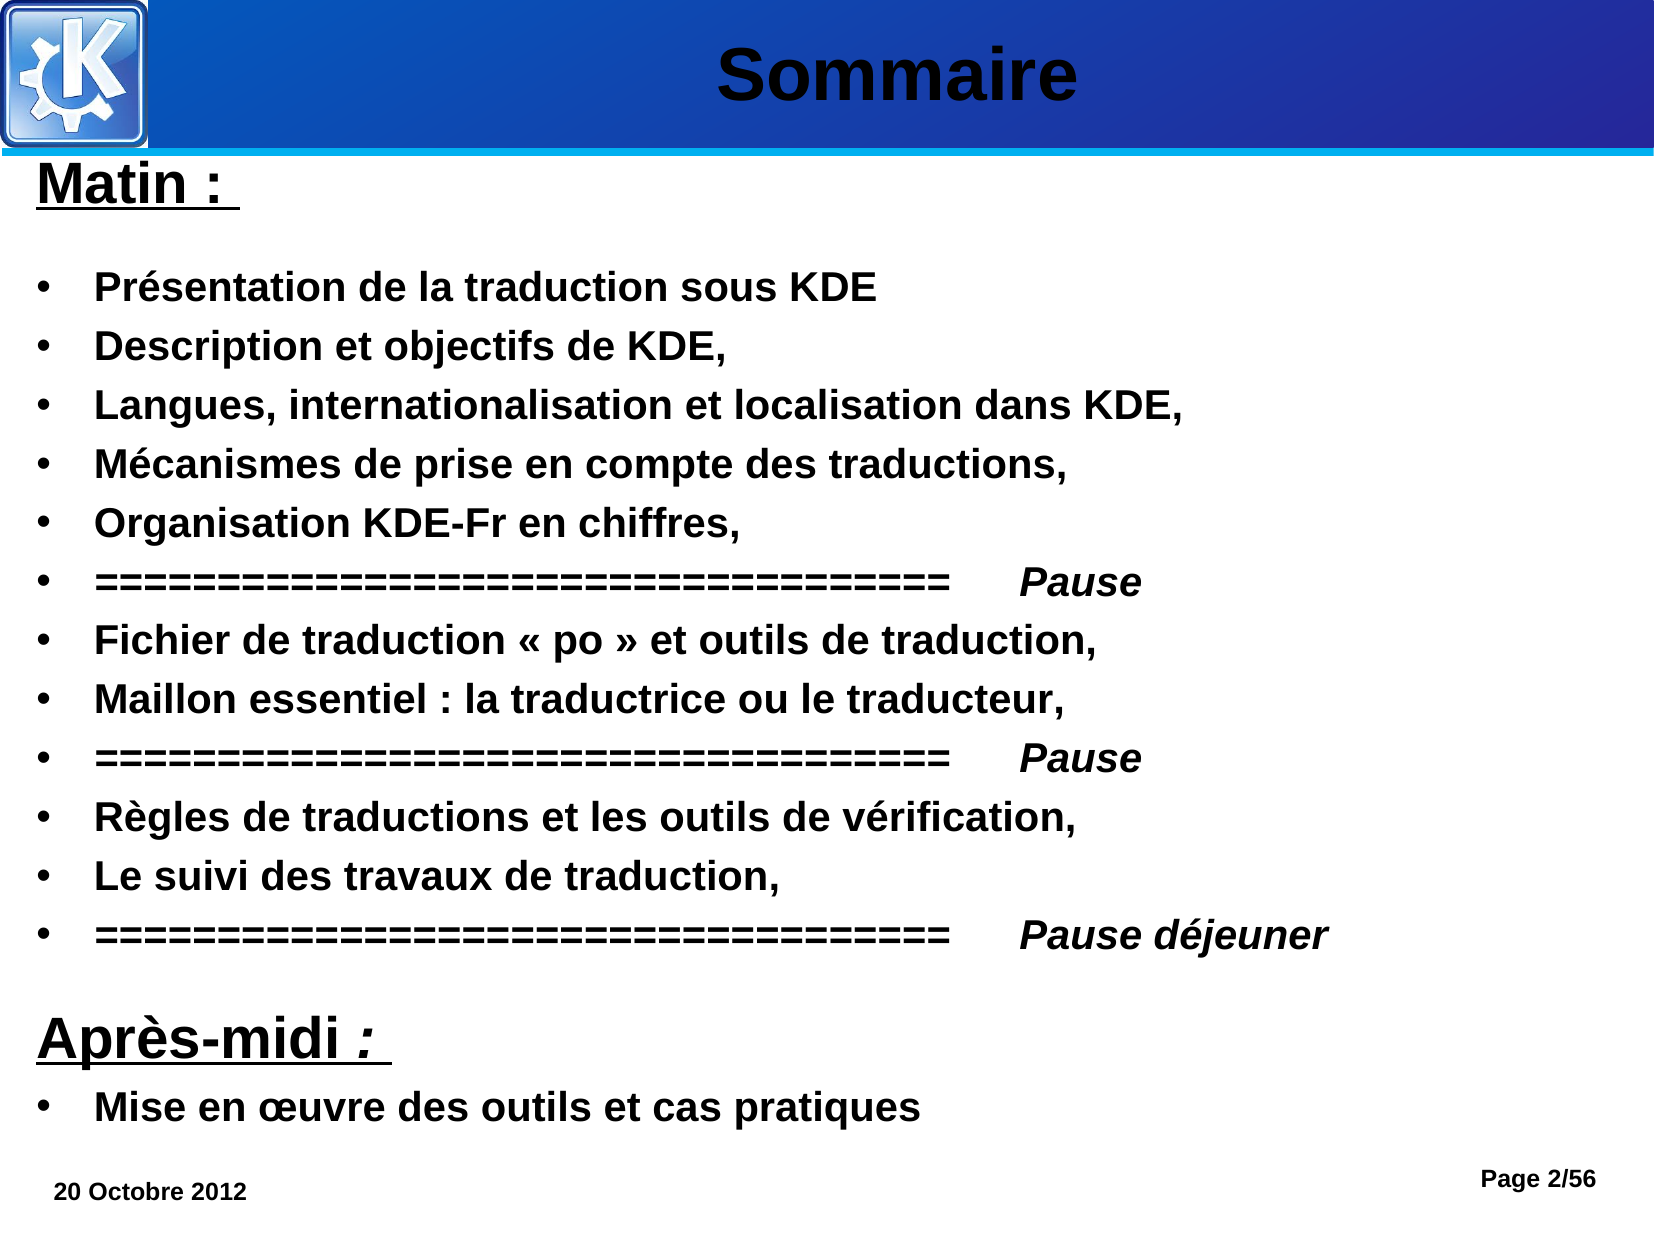

Sommaire
Matin :
Présentation de la traduction sous KDE
Description et objectifs de KDE,
Langues, internationalisation et localisation dans KDE,
Mécanismes de prise en compte des traductions,
Organisation KDE-Fr en chiffres,
=================================== Pause
Fichier de traduction « po » et outils de traduction,
Maillon essentiel : la traductrice ou le traducteur,
=================================== Pause
Règles de traductions et les outils de vérification,
Le suivi des travaux de traduction,
=================================== Pause déjeuner
Après-midi :
Mise en œuvre des outils et cas pratiques